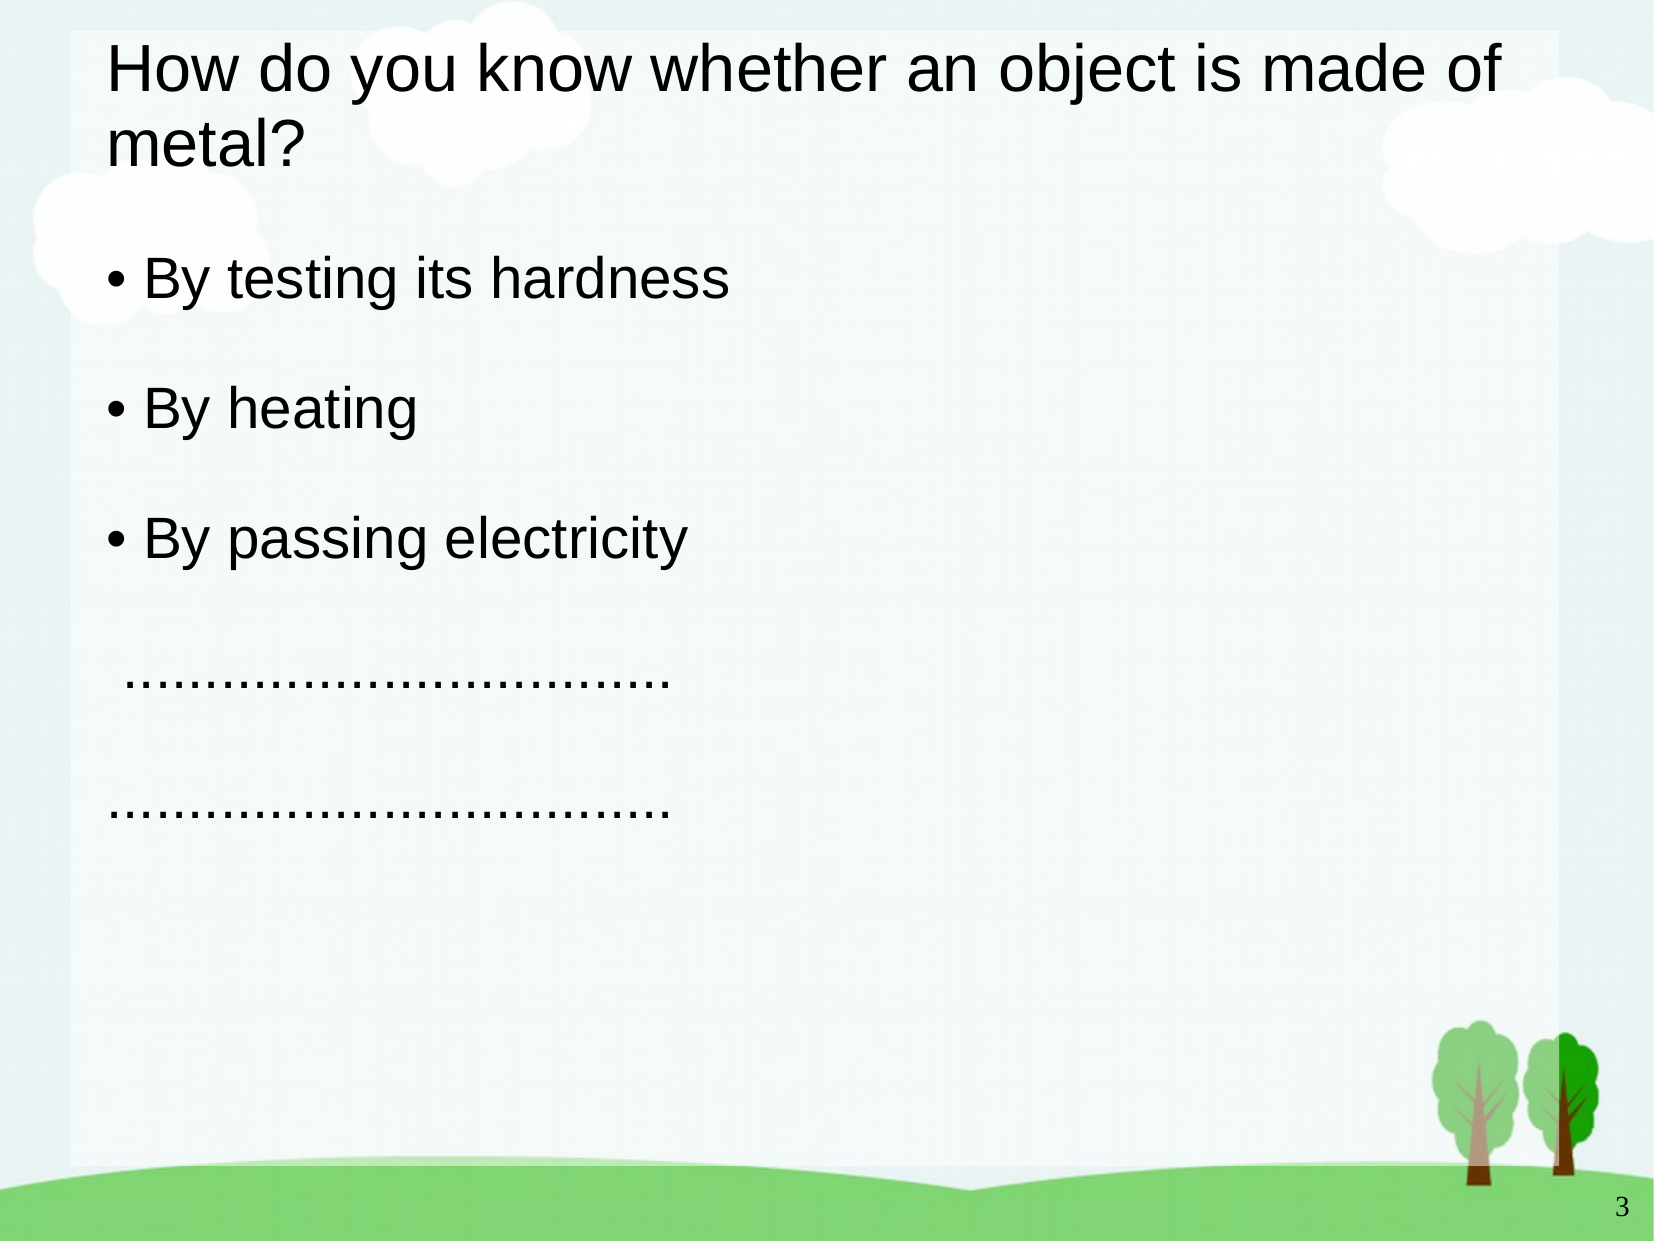

# How do you know whether an object is made of metal? • By testing its hardness • By heating • By passing electricity .................................. ...................................
3